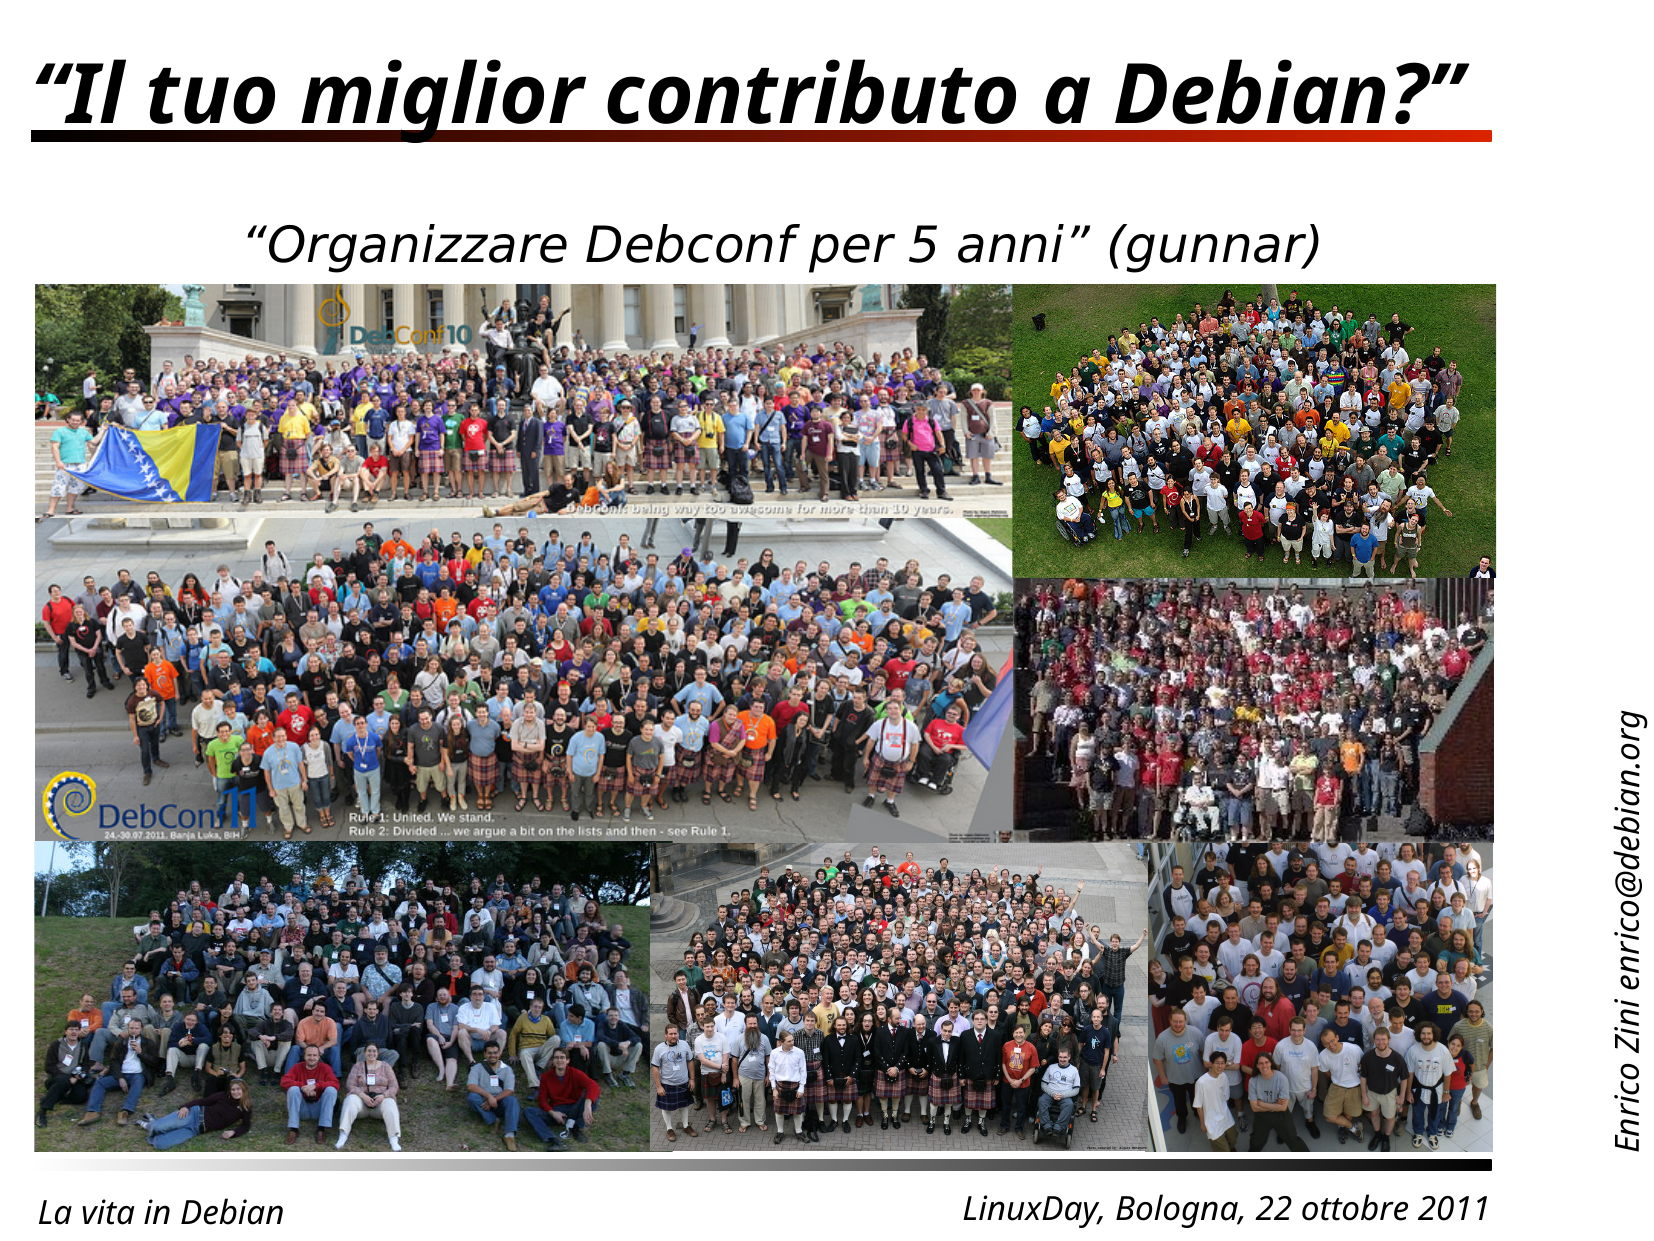

“Il tuo miglior contributo a Debian?”
“Organizzare Debconf per 5 anni” (gunnar)